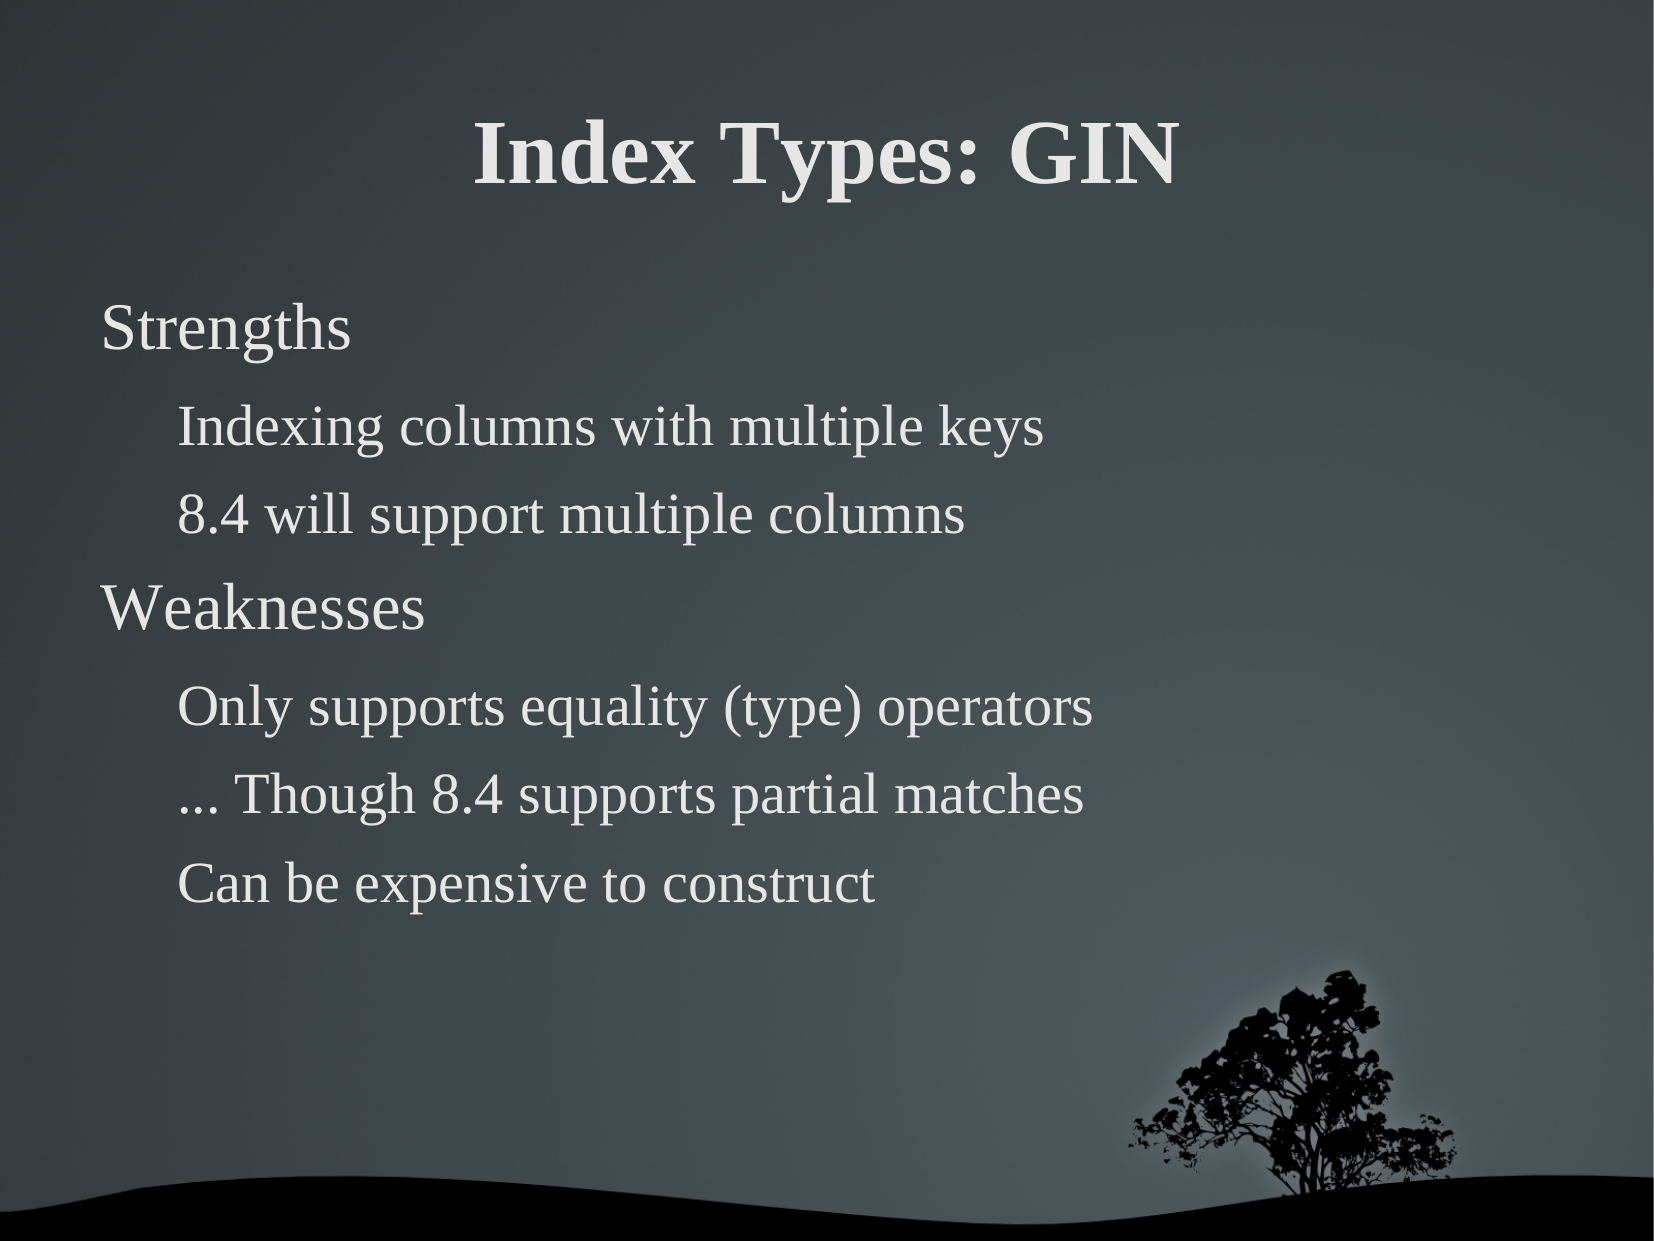

# Index Types: GIN
Strengths
Indexing columns with multiple keys
8.4 will support multiple columns
Weaknesses
Only supports equality (type) operators
... Though 8.4 supports partial matches
Can be expensive to construct